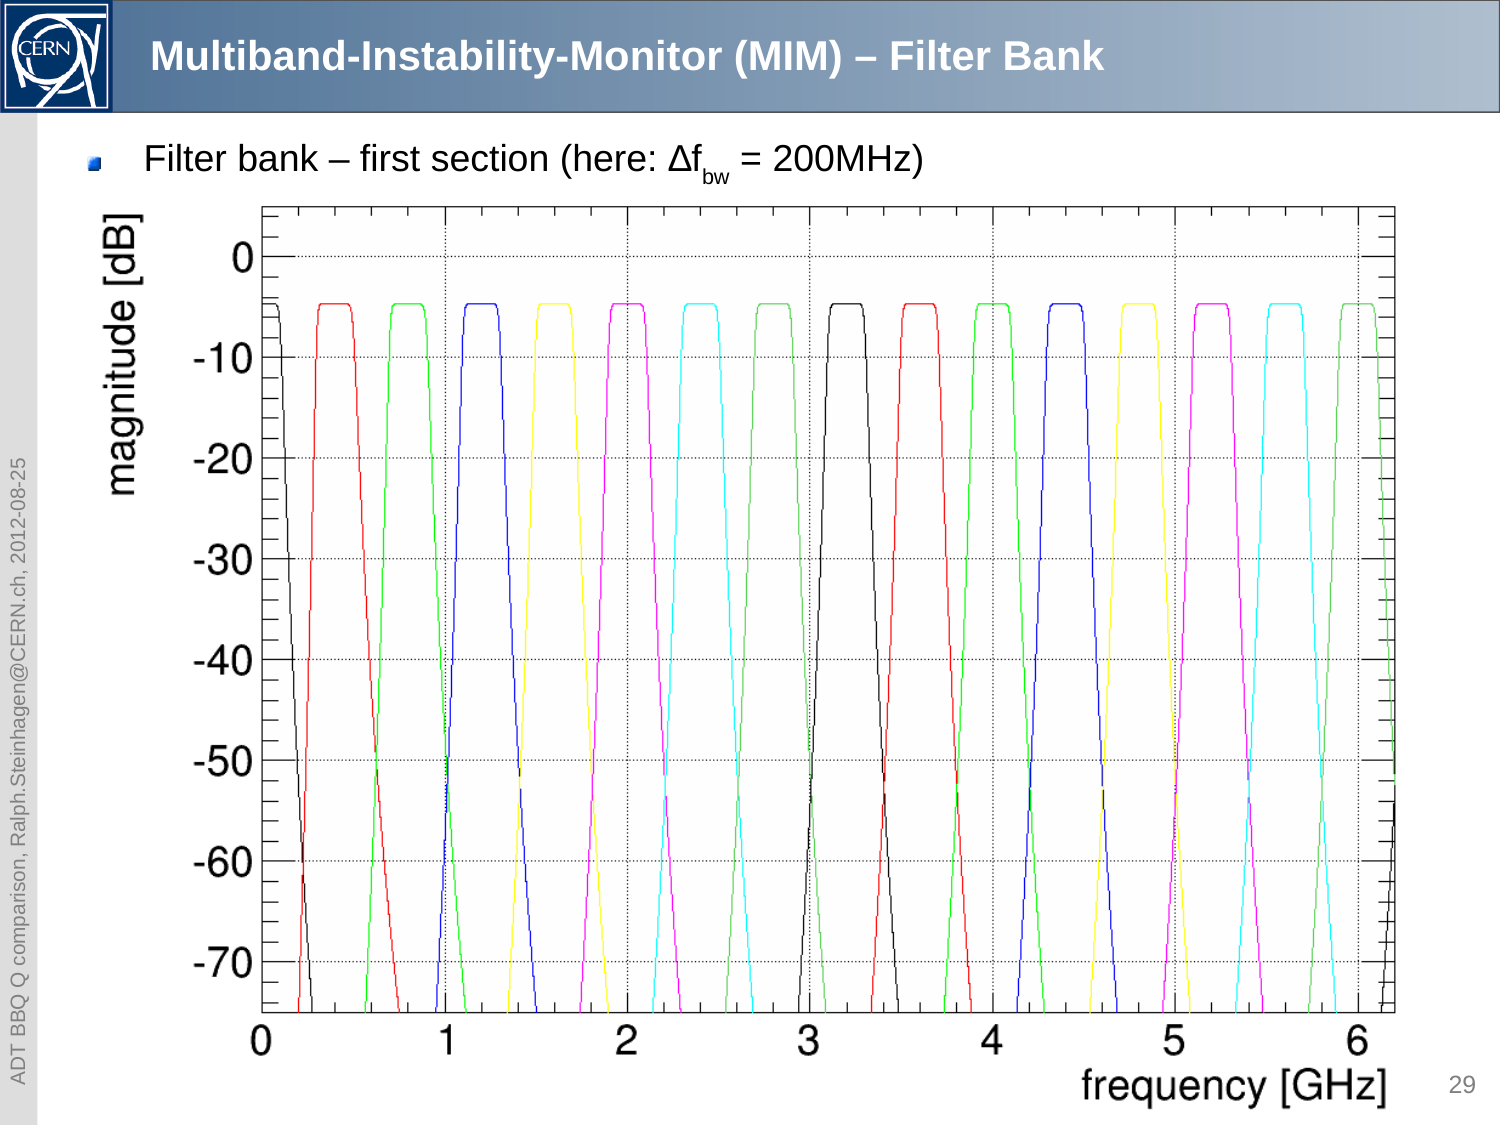

# Multiband-Instability-Monitor (MIM) – Filter Bank
Filter bank – first section (here: ∆fbw = 200MHz)